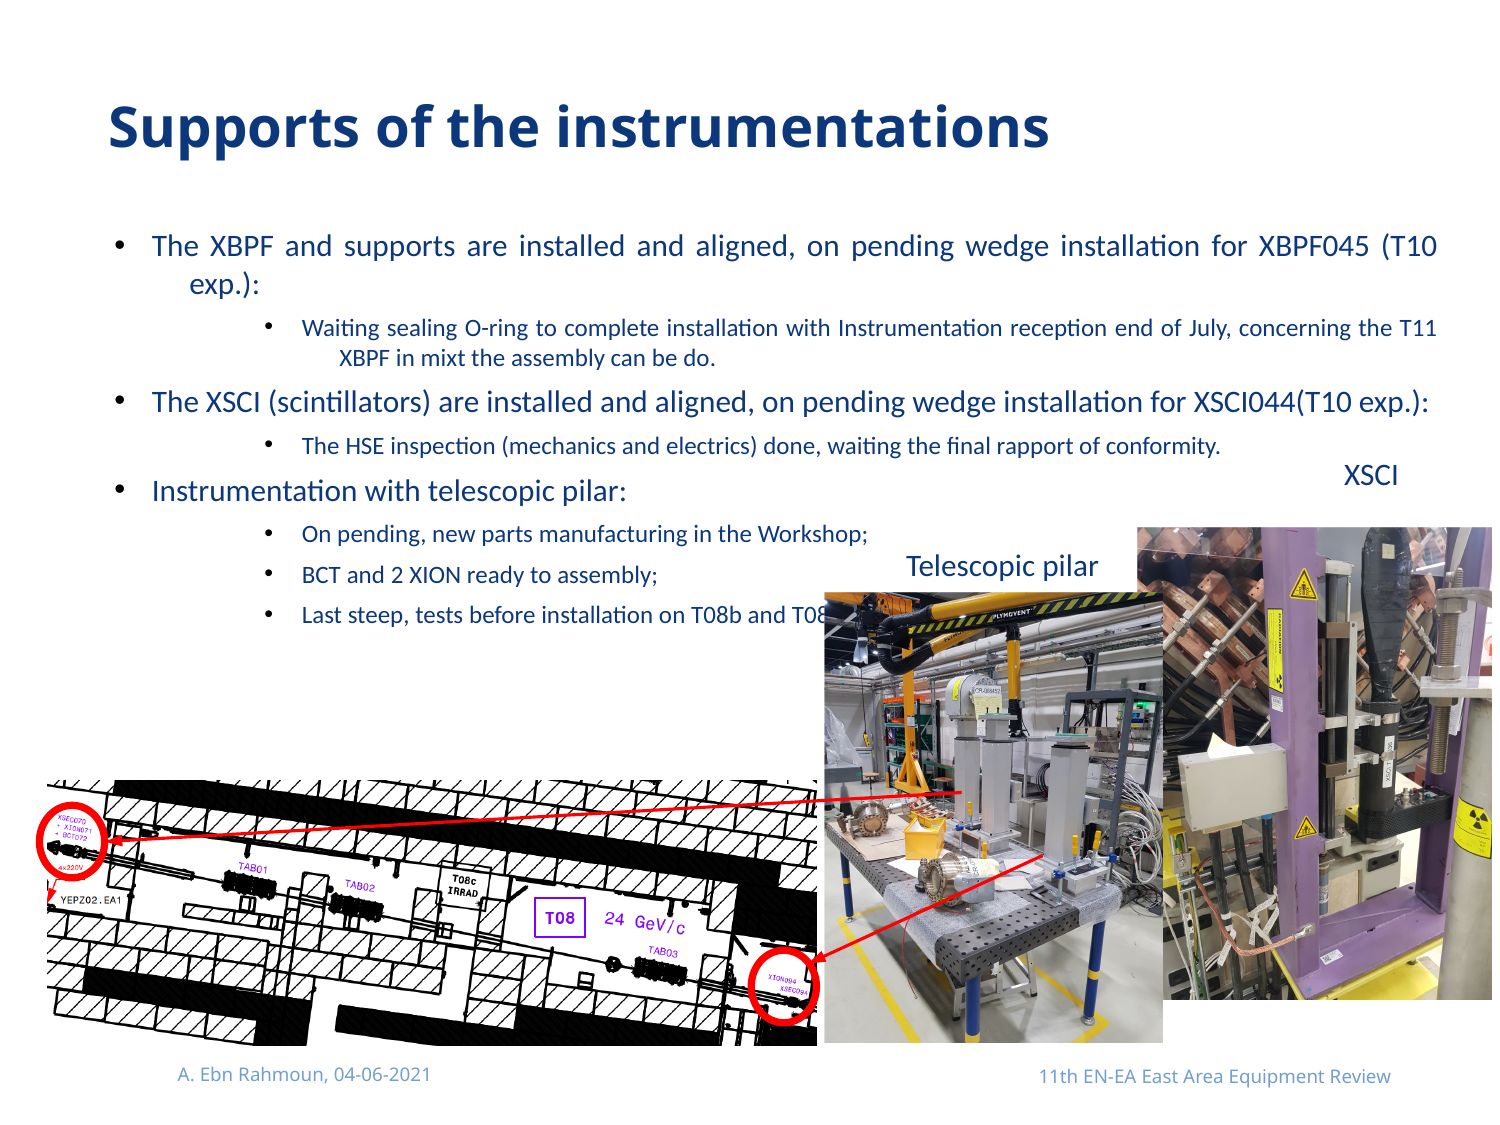

Supports of the instrumentations
# The XBPF and supports are installed and aligned, on pending wedge installation for XBPF045 (T10 exp.):
Waiting sealing O-ring to complete installation with Instrumentation reception end of July, concerning the T11 XBPF in mixt the assembly can be do.
The XSCI (scintillators) are installed and aligned, on pending wedge installation for XSCI044(T10 exp.):
The HSE inspection (mechanics and electrics) done, waiting the final rapport of conformity.
Instrumentation with telescopic pilar:
On pending, new parts manufacturing in the Workshop;
BCT and 2 XION ready to assembly;
Last steep, tests before installation on T08b and T08c.
XSCI
Telescopic pilar
A. Ebn Rahmoun, 04-06-2021
11th EN-EA East Area Equipment Review